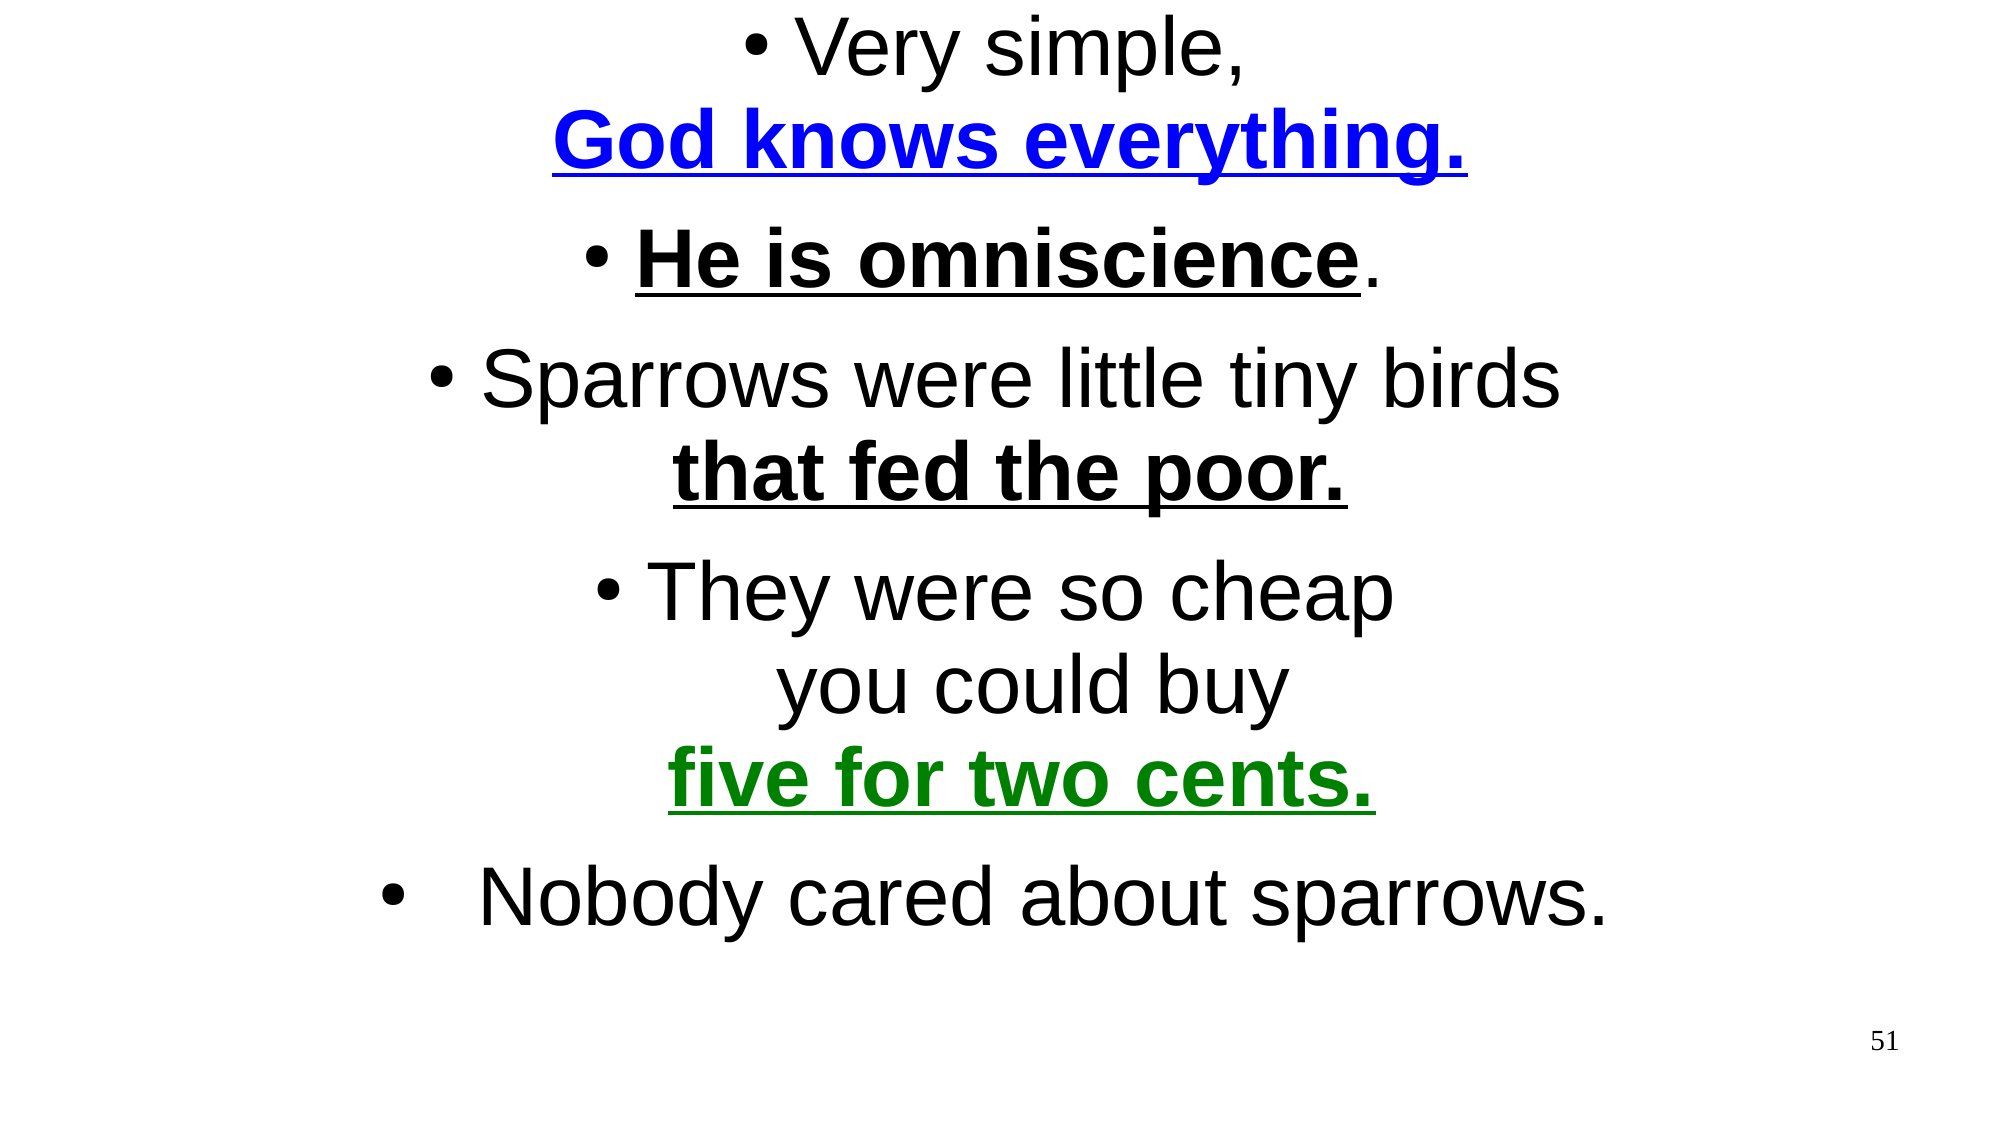

# Very simple, God knows everything.
He is omniscience.
Sparrows were little tiny birds
that fed the poor.
They were so cheap
you could buy
 five for two cents.
  Nobody cared about sparrows.
51